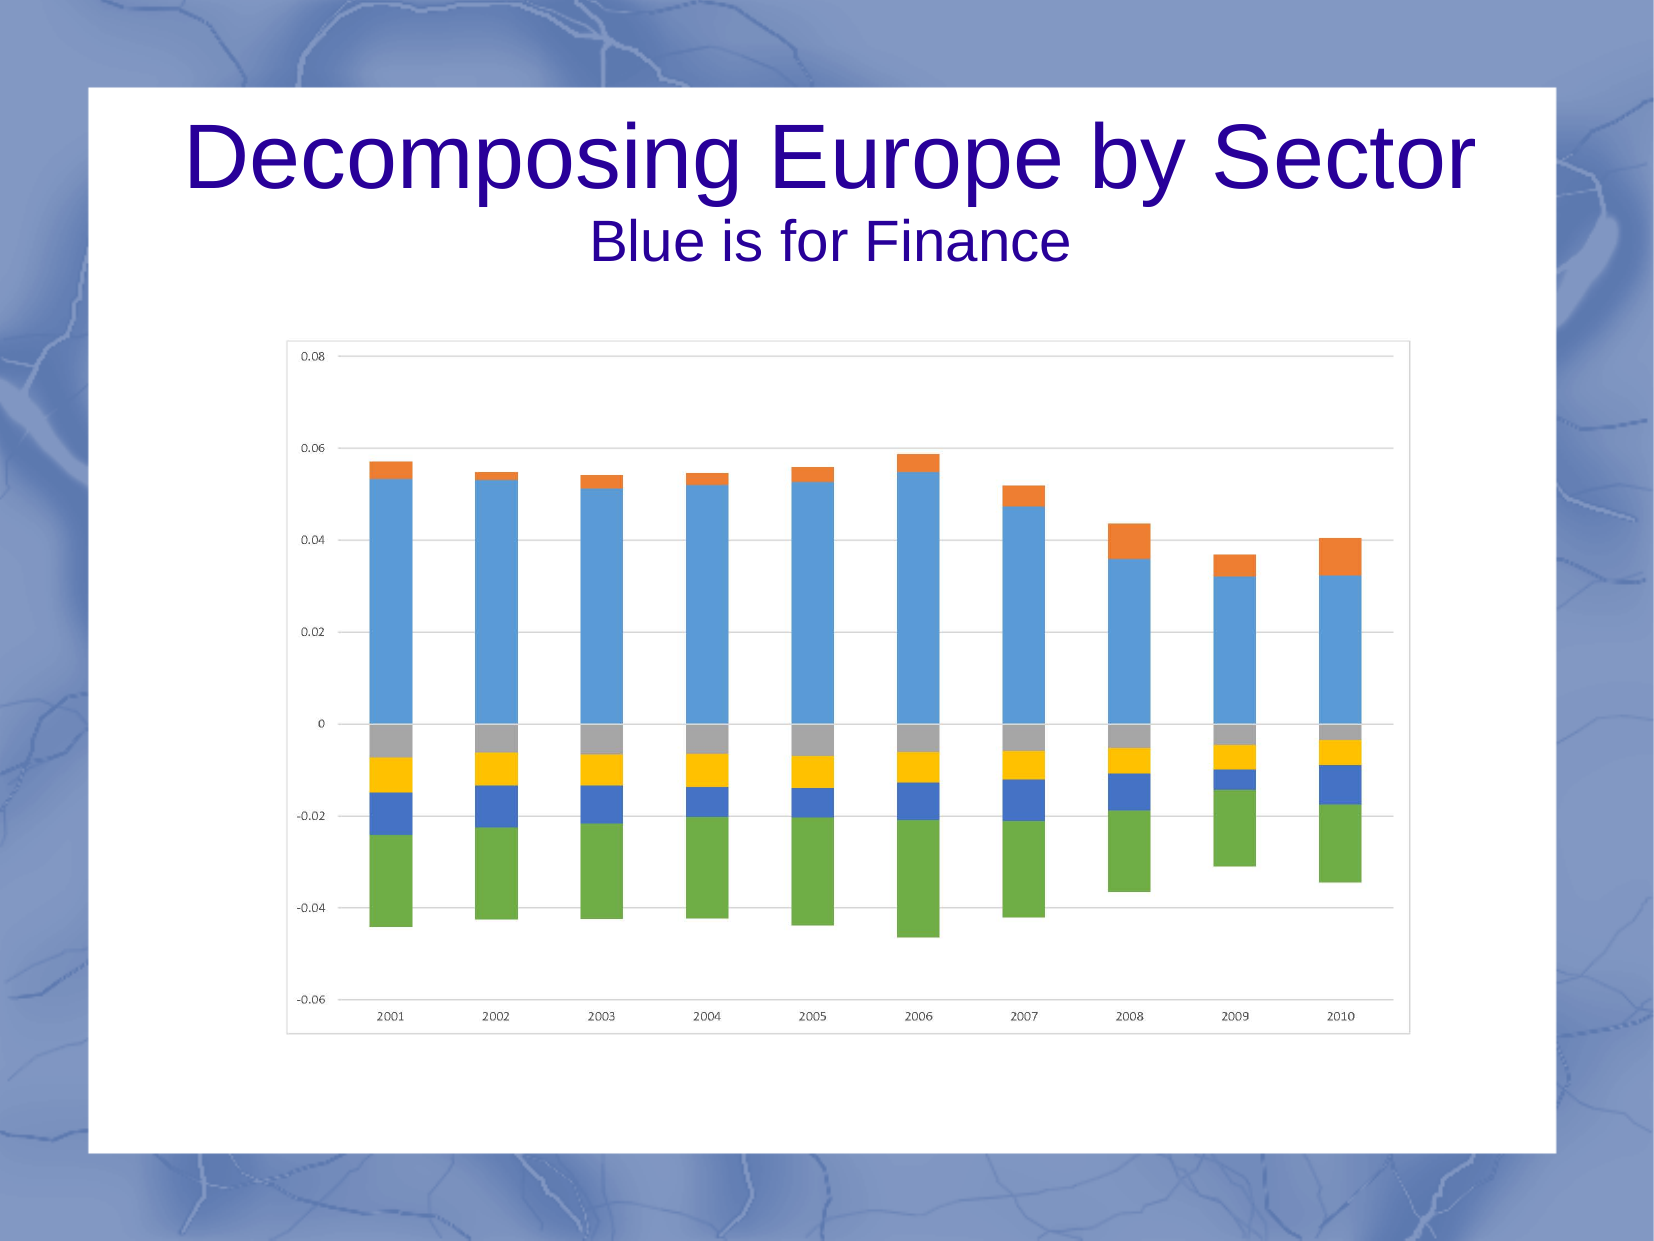

# Decomposing Europe by Sector Blue is for Finance